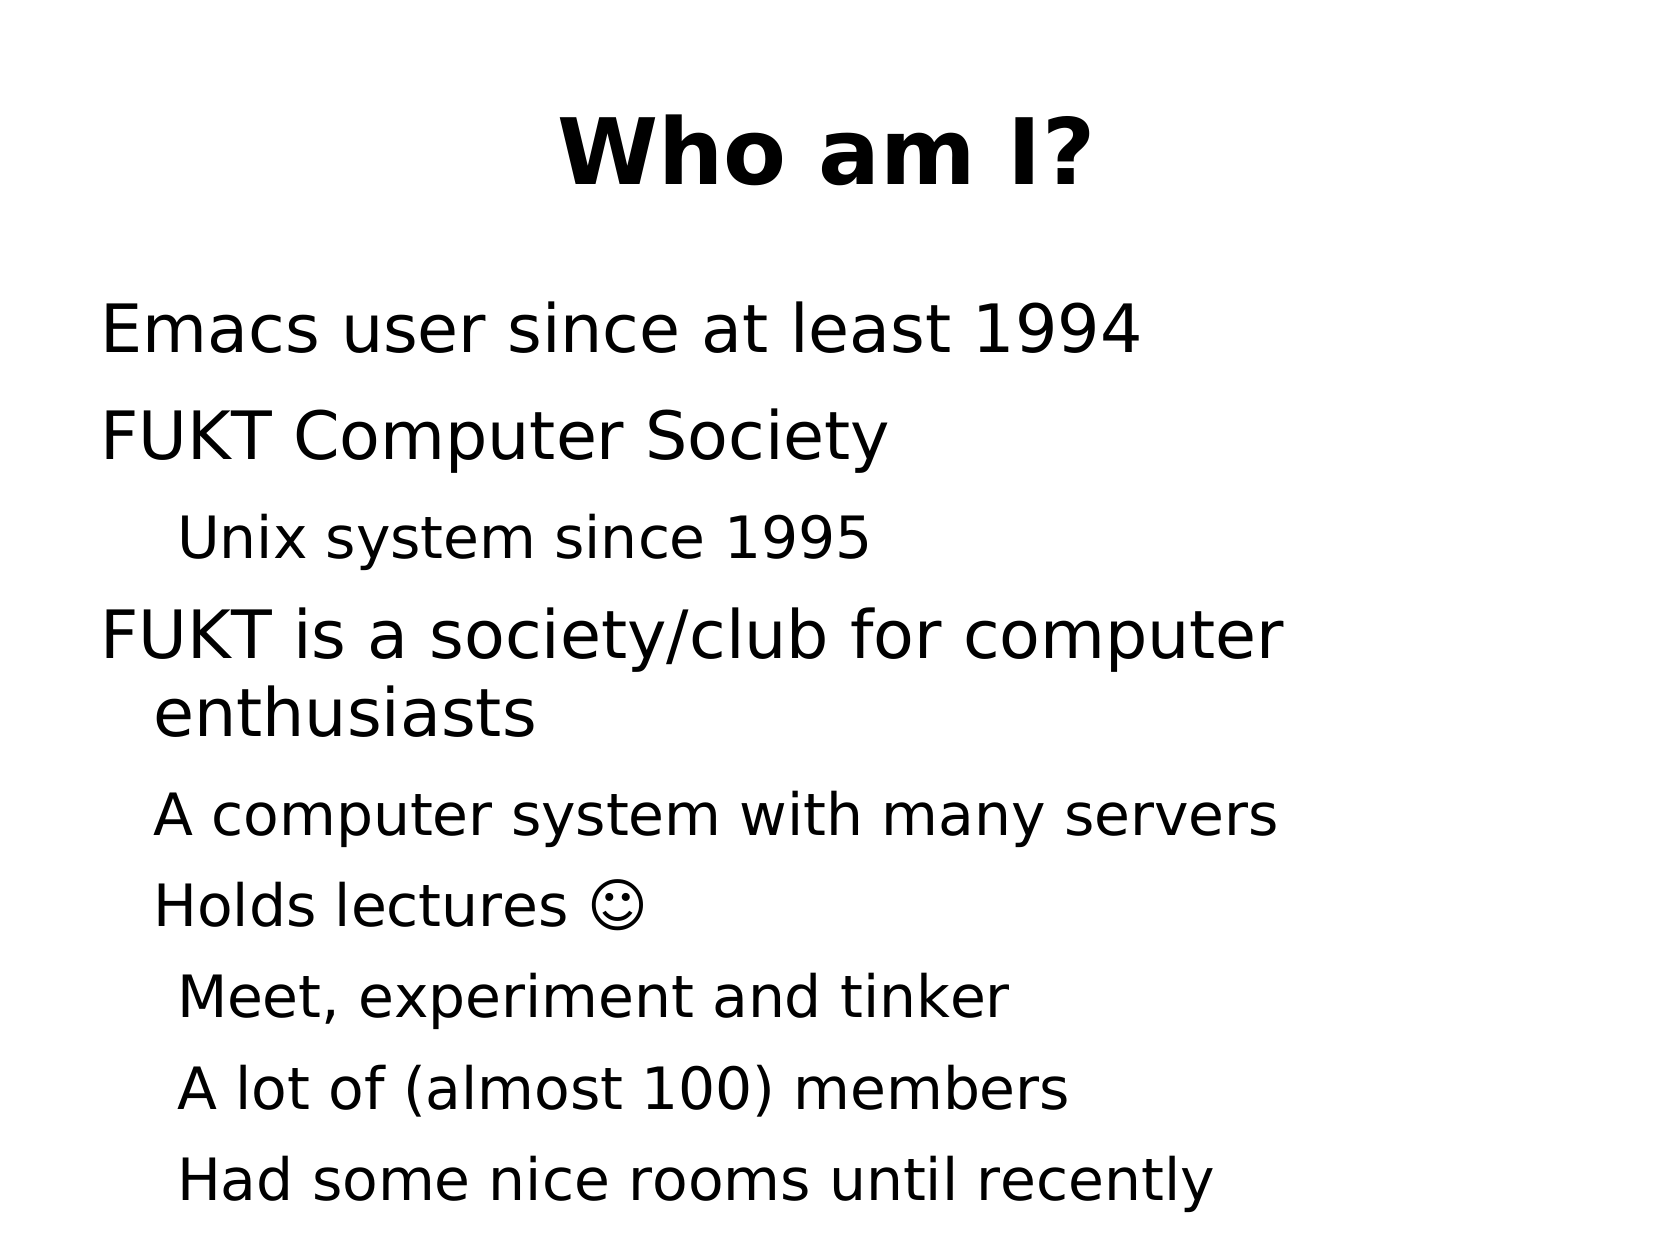

# Who am I?
Emacs user since at least 1994
FUKT Computer Society
Unix system since 1995
FUKT is a society/club for computer enthusiasts
A computer system with many servers
Holds lectures ☺
Meet, experiment and tinker
A lot of (almost 100) members
Had some nice rooms until recently